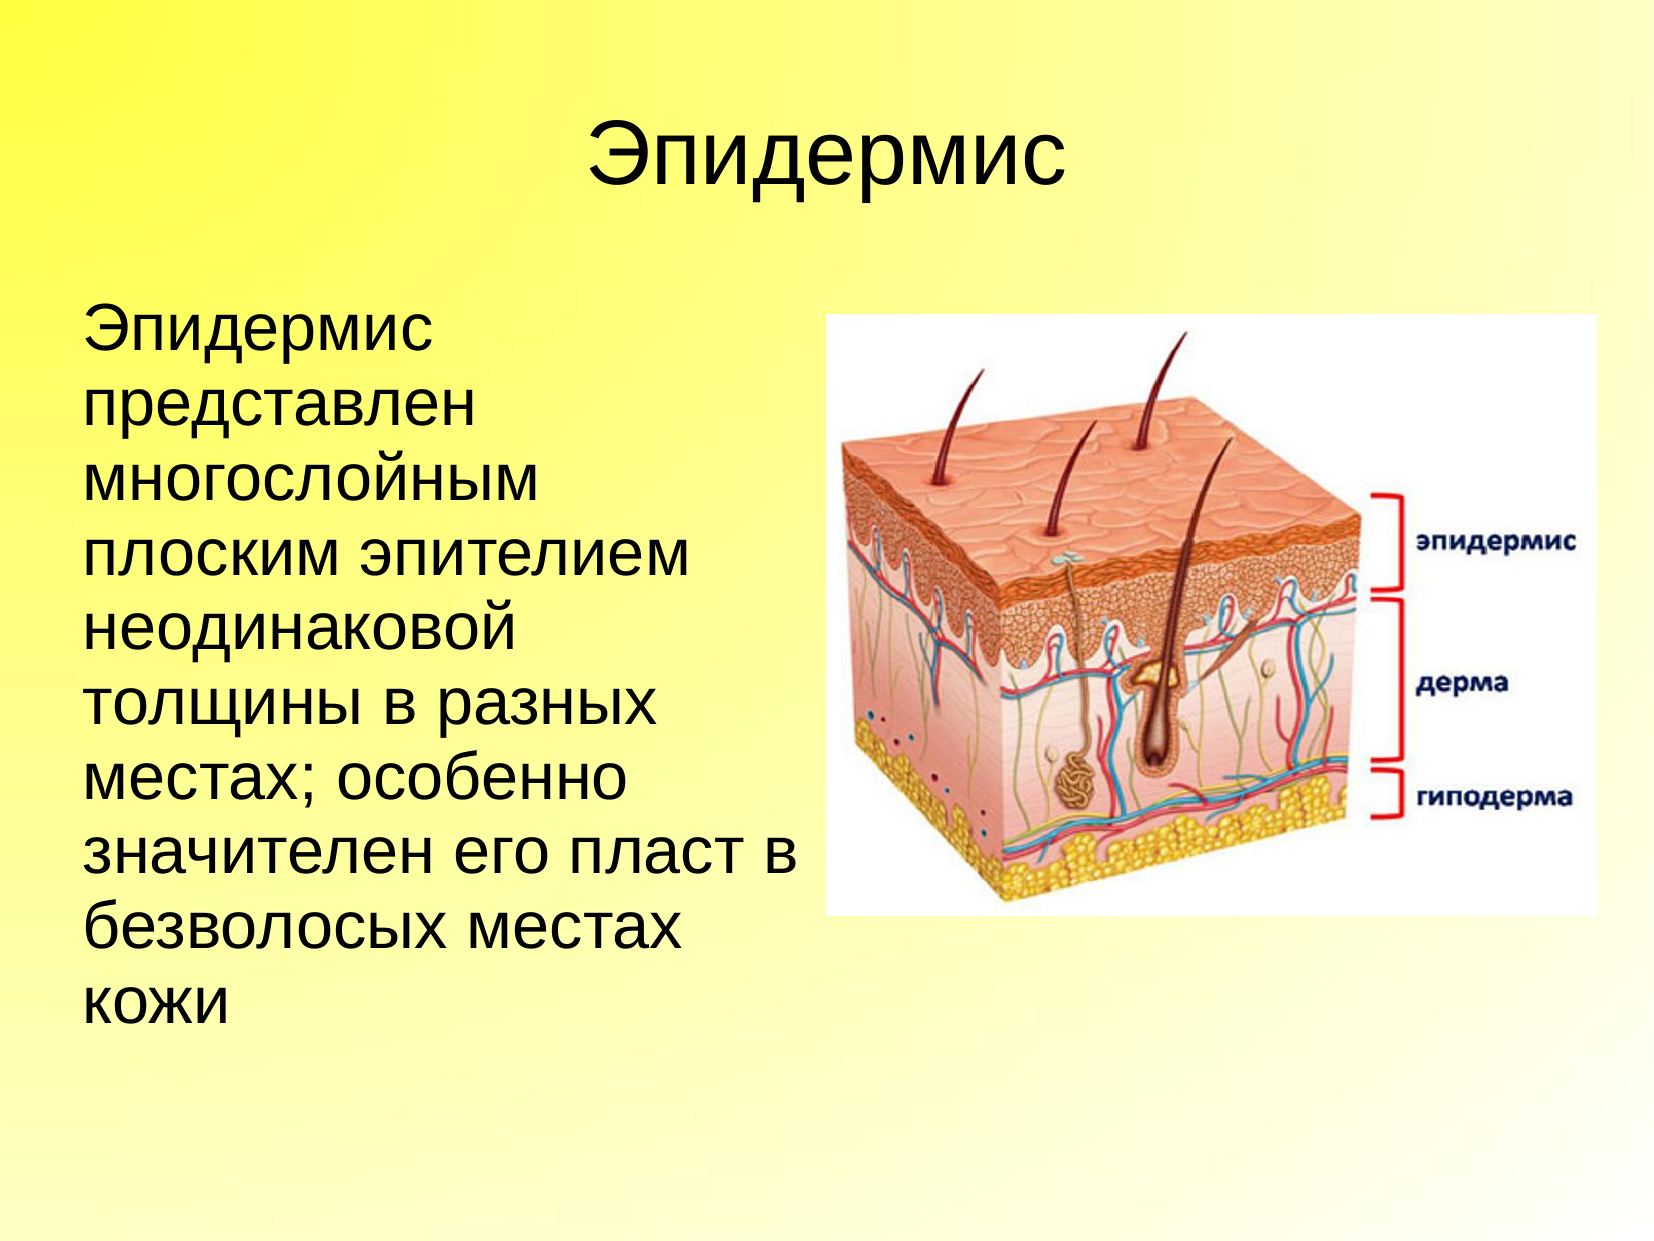

# Эпидермис
Эпидермис представлен многослойным плоским эпителием неодинаковой толщины в разных местах; особенно значителен его пласт в безволосых местах кожи